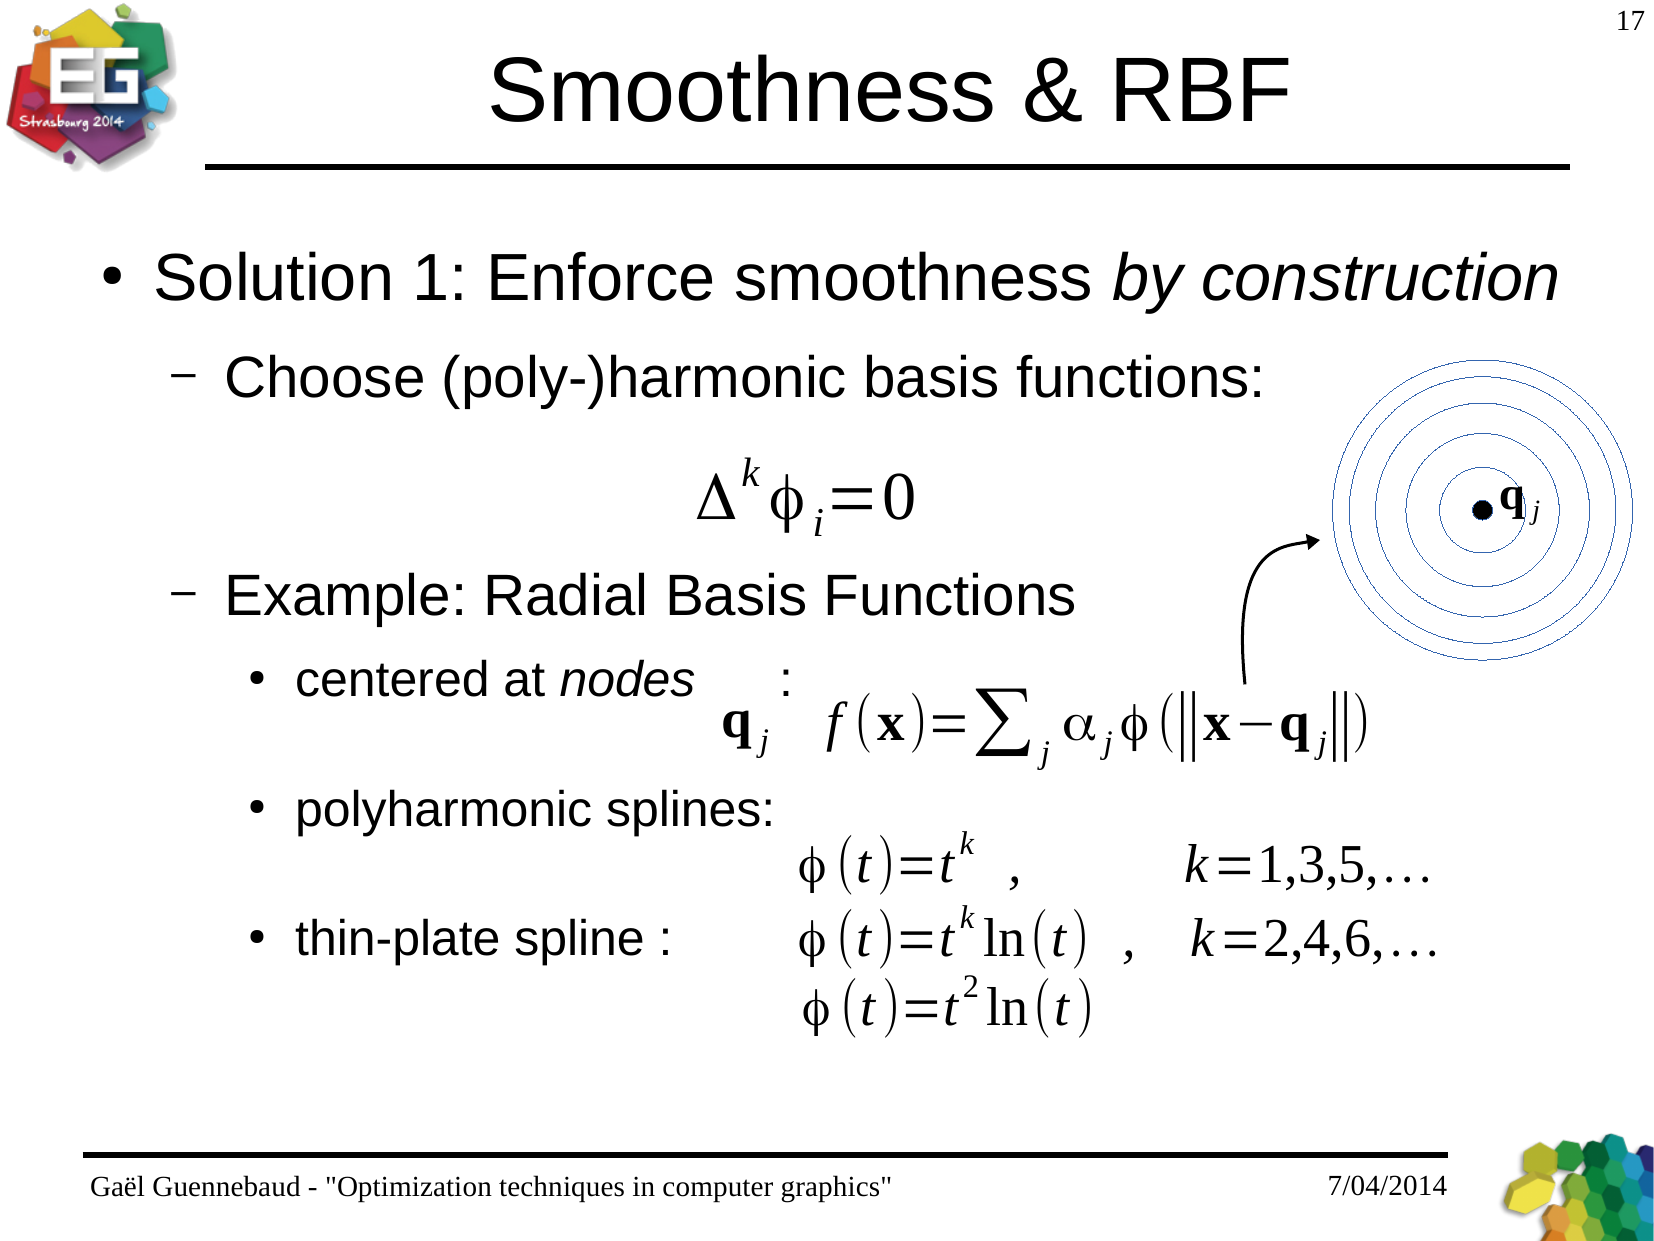

17
# Smoothness & RBF
Solution 1: Enforce smoothness by construction
Choose (poly-)harmonic basis functions:
Example: Radial Basis Functions
centered at nodes :
polyharmonic splines:
thin-plate spline :
7/04/2014
Gaël Guennebaud - "Optimization techniques in computer graphics"